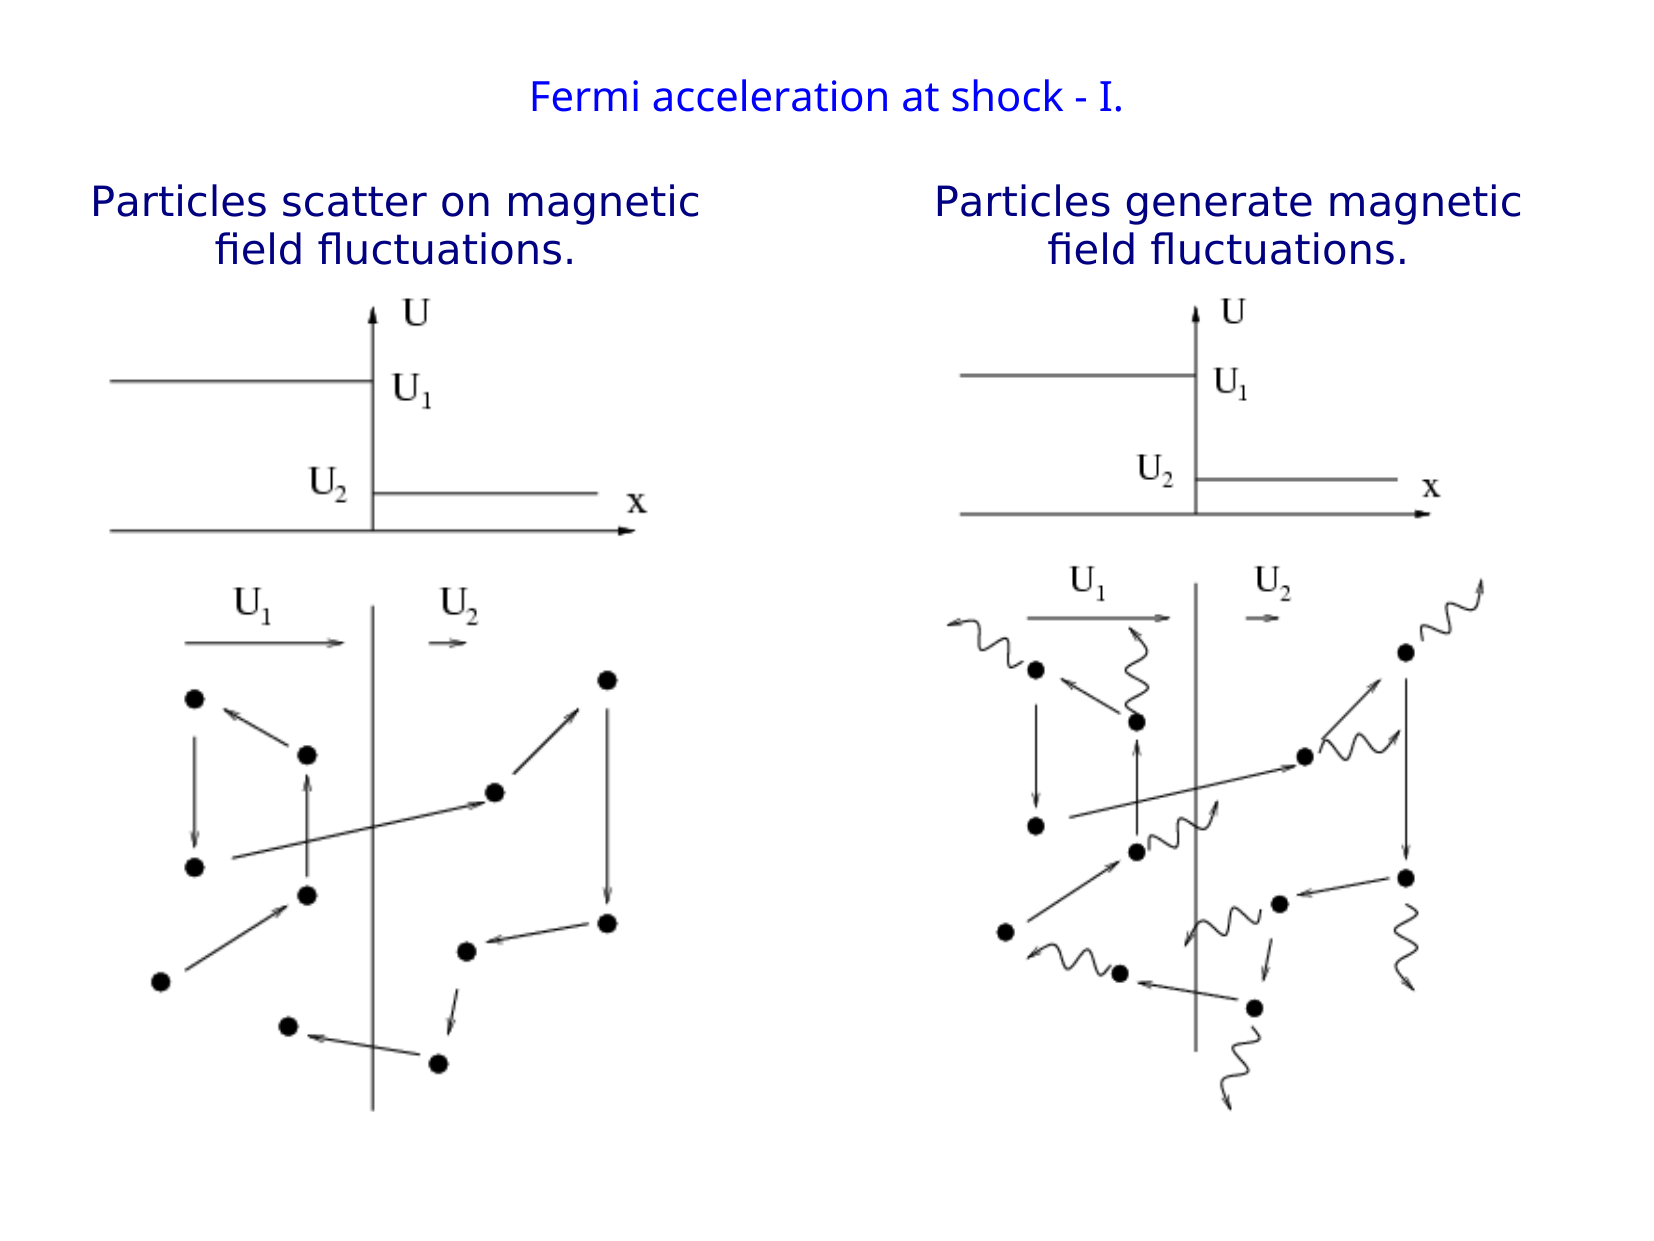

# Fermi acceleration at shock - I.
Particles scatter on magnetic field fluctuations.
Particles generate magnetic field fluctuations.